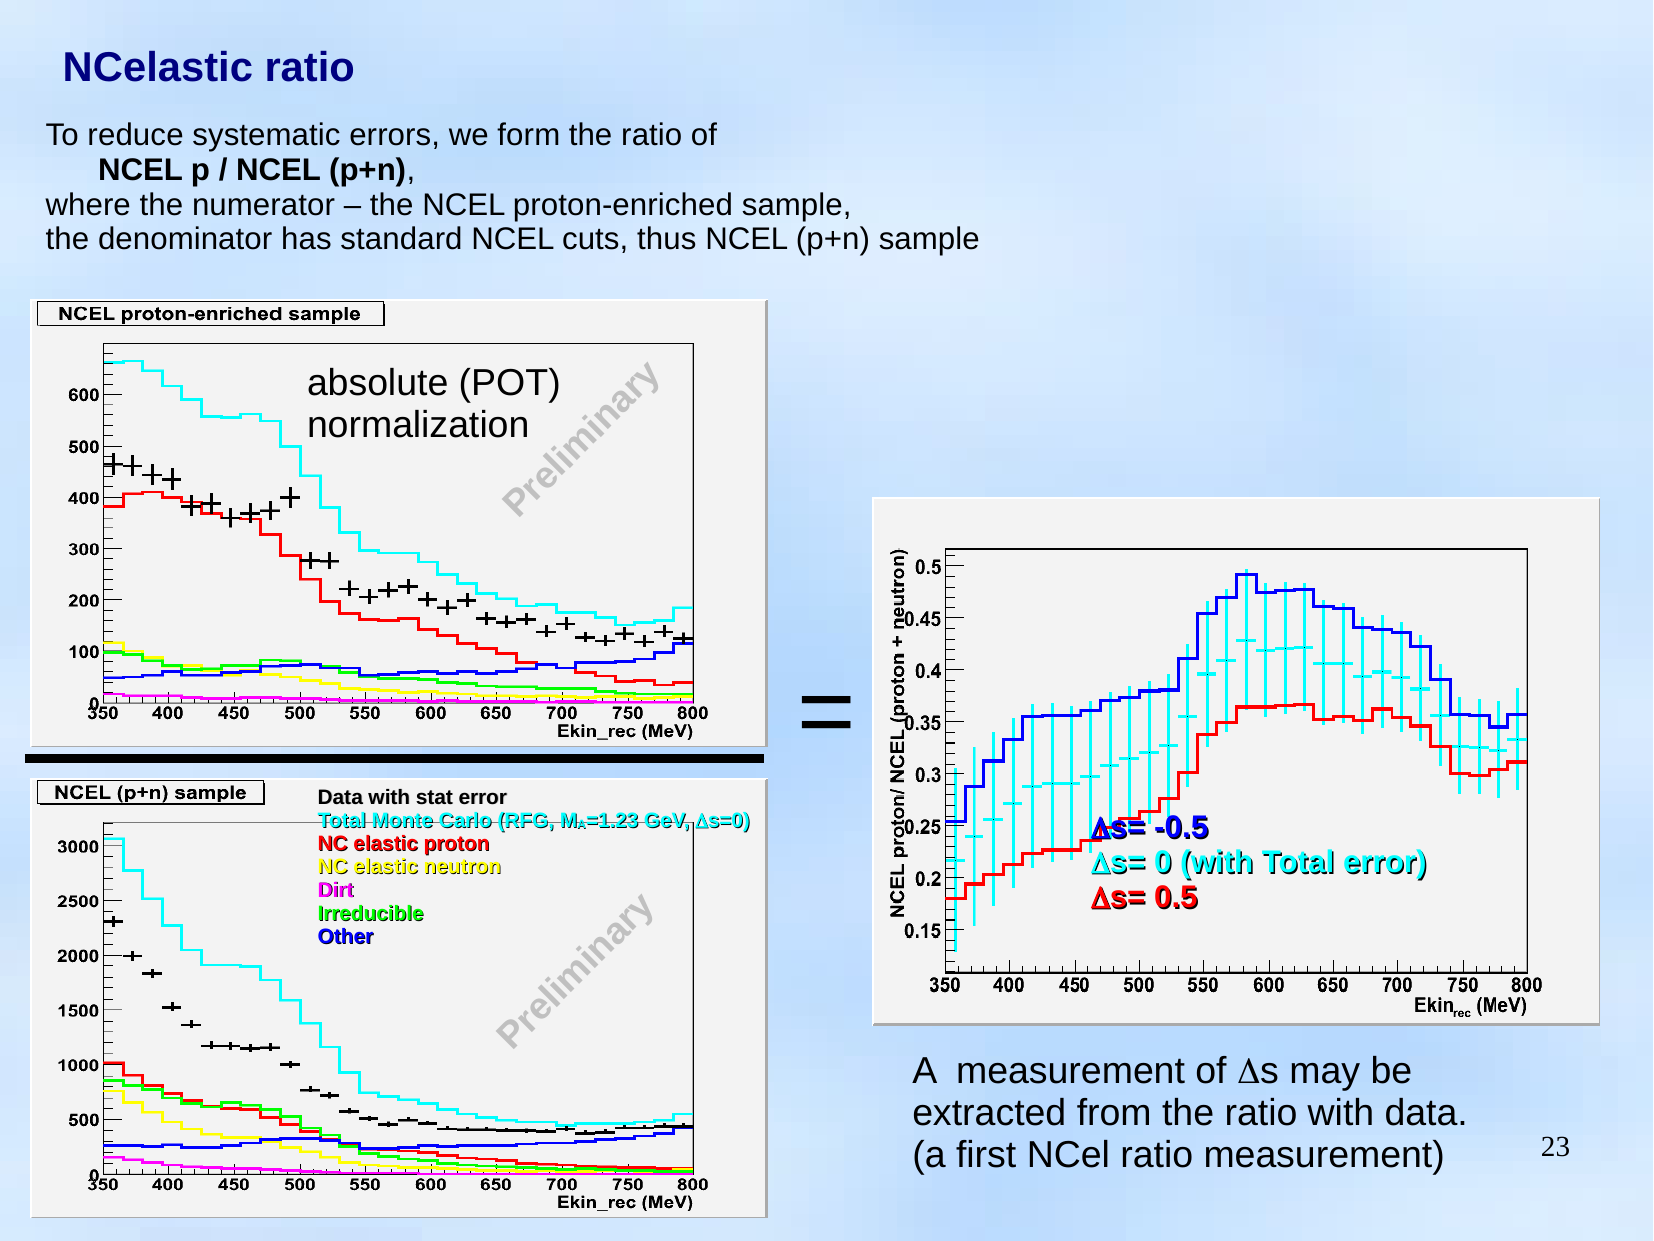

NCelastic ratio
To reduce systematic errors, we form the ratio of
 NCEL p / NCEL (p+n),
where the numerator – the NCEL proton-enriched sample,
the denominator has standard NCEL cuts, thus NCEL (p+n) sample
Preliminary
absolute (POT) normalization
=
Data with stat error
Total Monte Carlo (RFG, MA=1.23 GeV, Ds=0)
NC elastic proton
NC elastic neutron
Dirt
Irreducible
Other
Ds= -0.5
Ds= 0 (with Total error)
Ds= 0.5
Preliminary
A measurement of Ds may be extracted from the ratio with data.
(a first NCel ratio measurement)
23